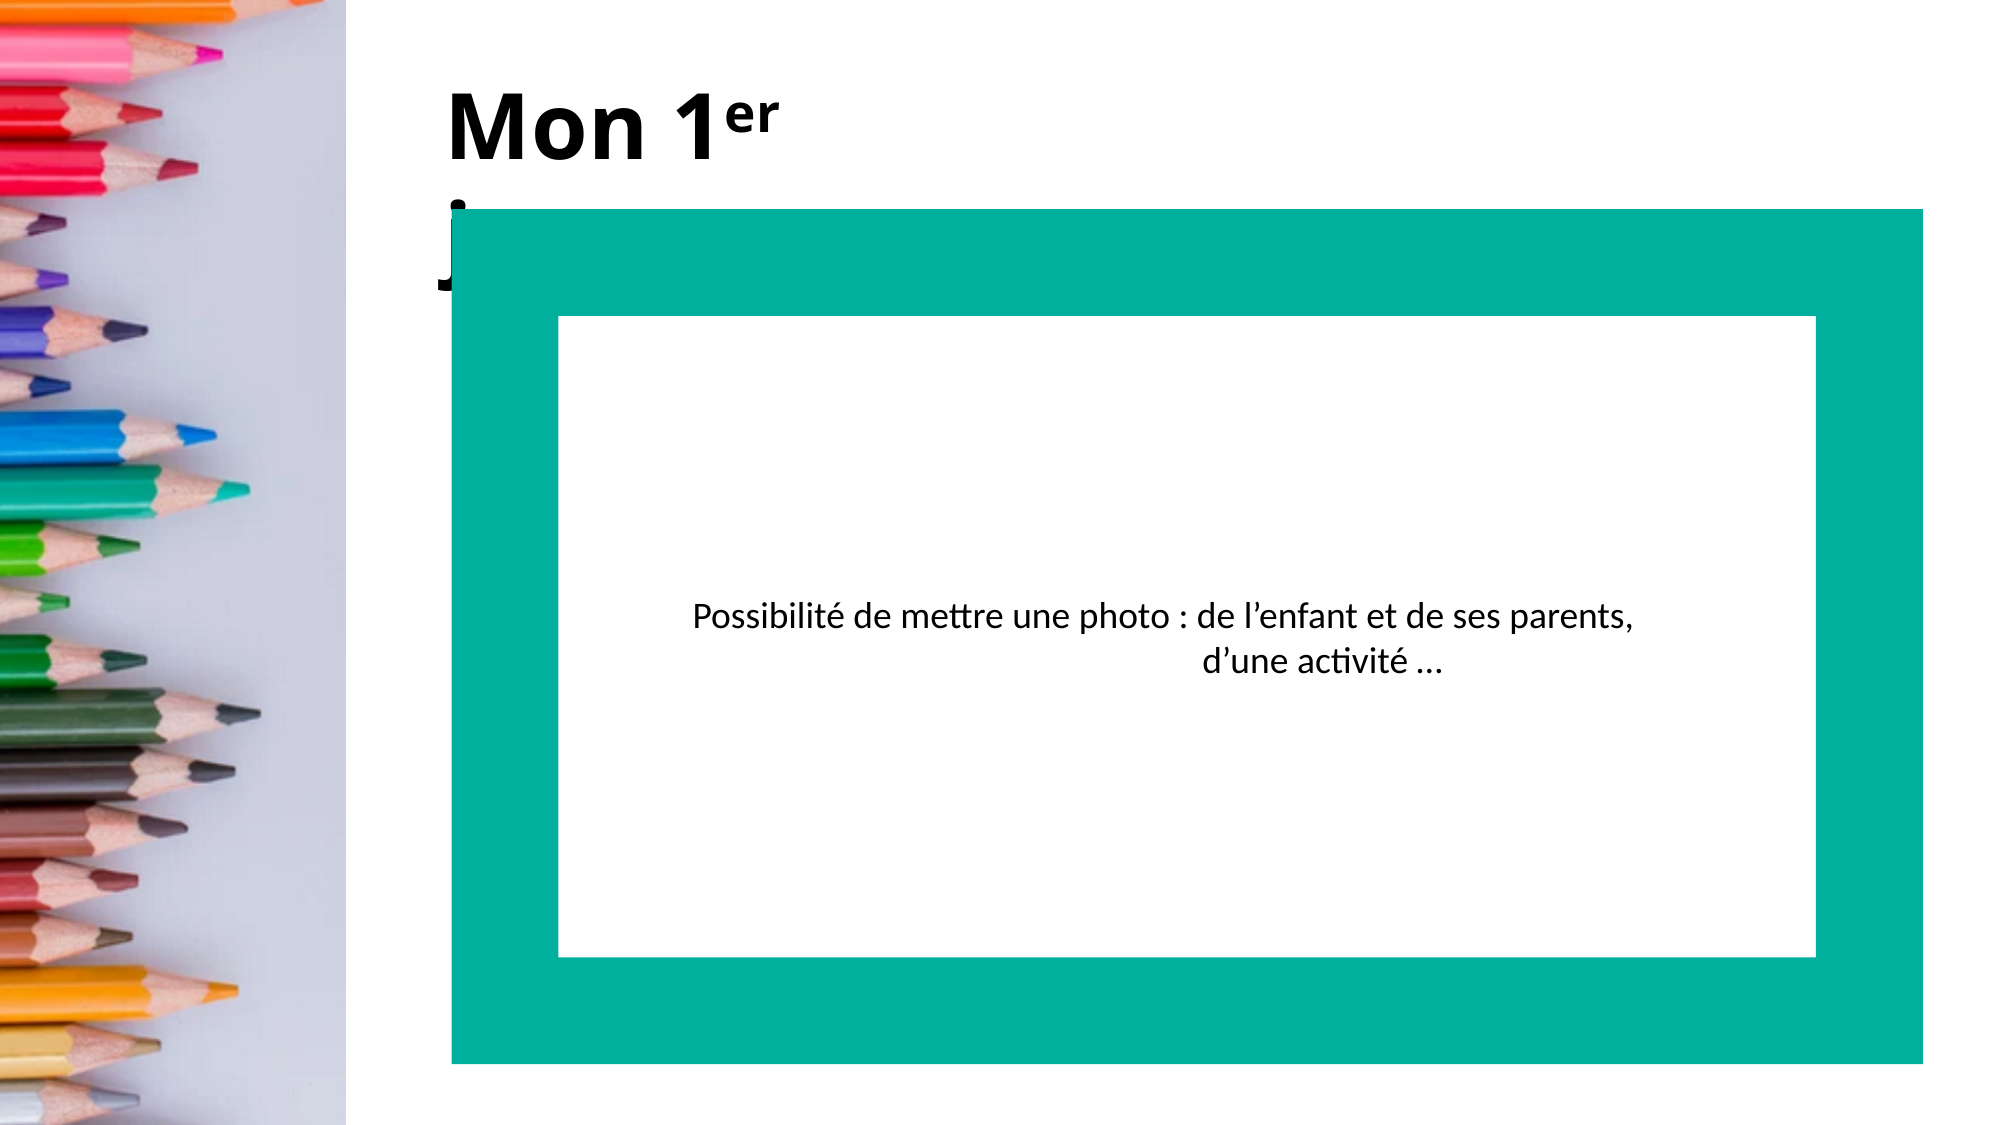

Mon 1er jour
Possibilité de mettre une photo : de l’enfant et de ses parents,
			 d’une activité …